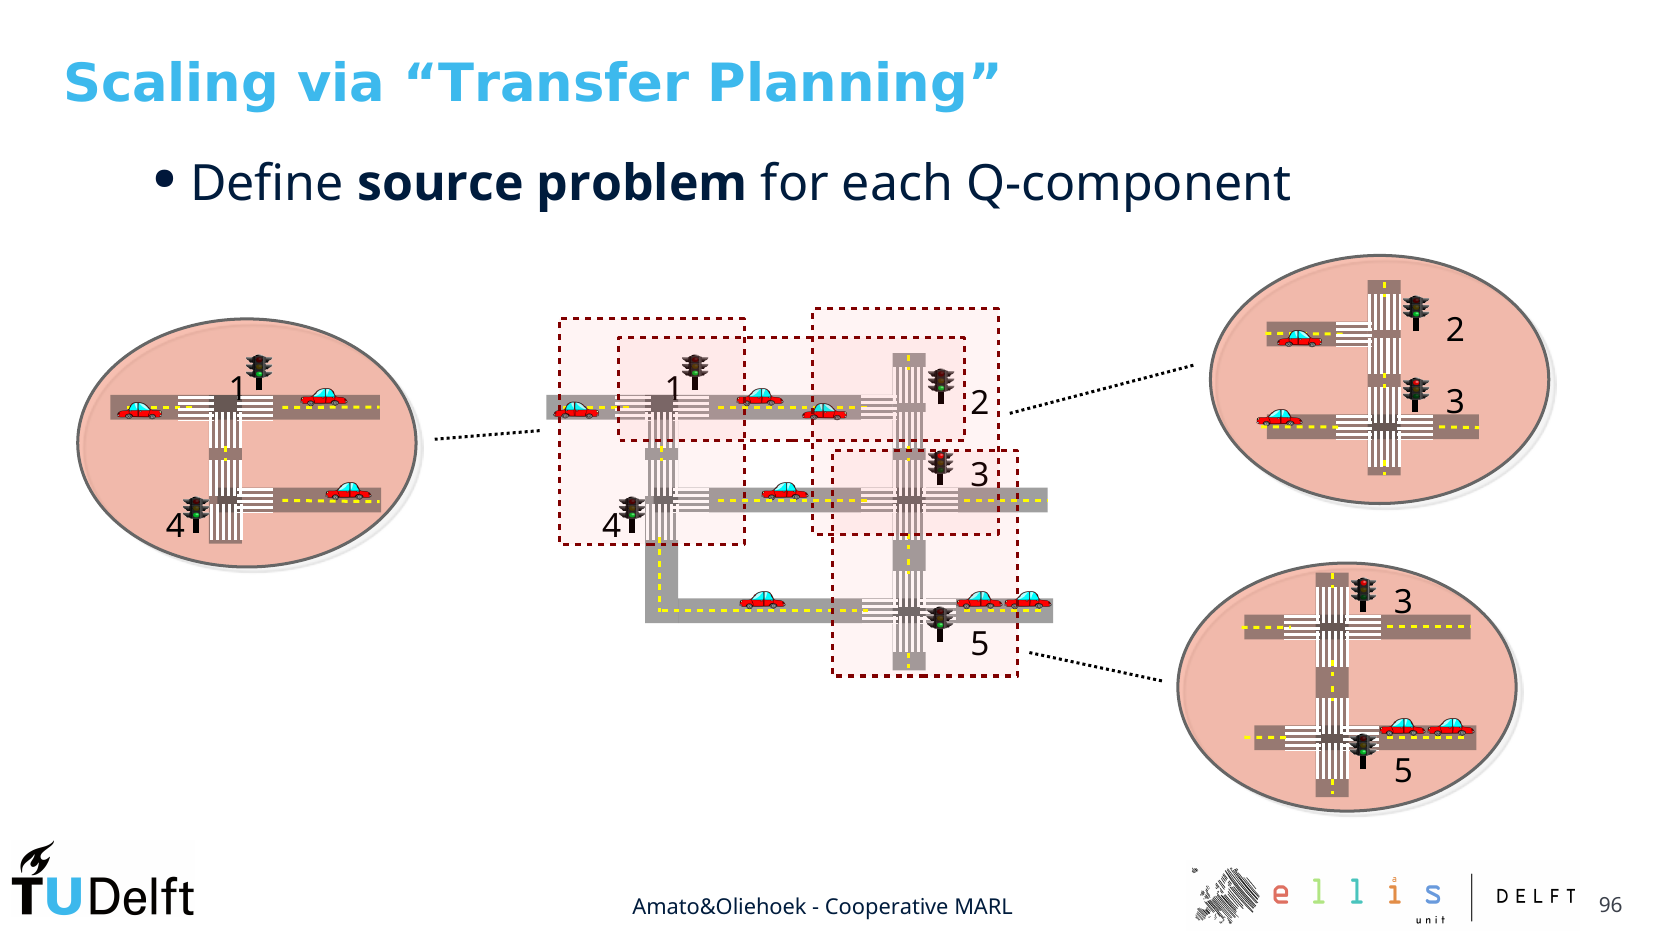

# Scaling via “Transfer Planning”
Define source problem for each Q-component
2
3
1
2
3
4
5
1
4
3
5
Amato&Oliehoek - Cooperative MARL